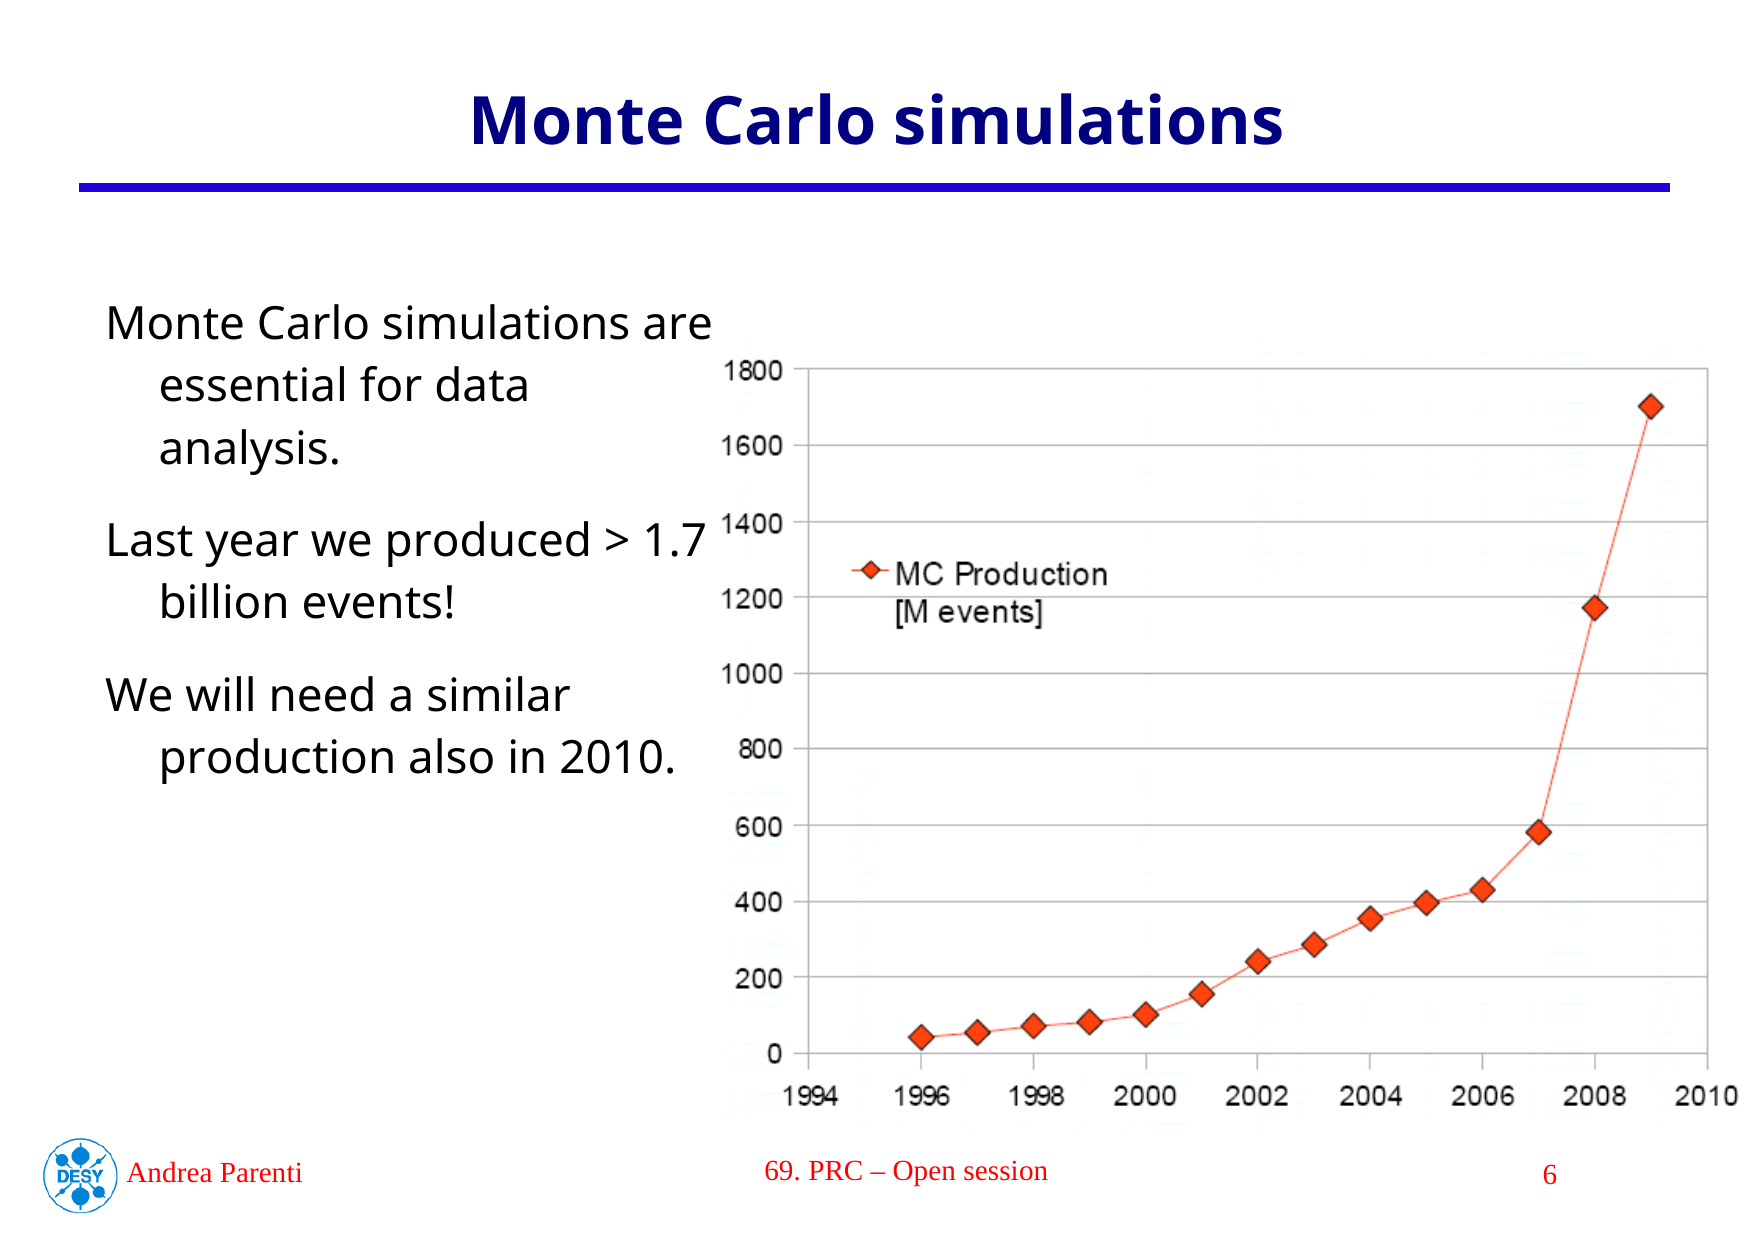

# Monte Carlo simulations
Monte Carlo simulations are essential for data analysis.
Last year we produced > 1.7 billion events!
We will need a similar production also in 2010.